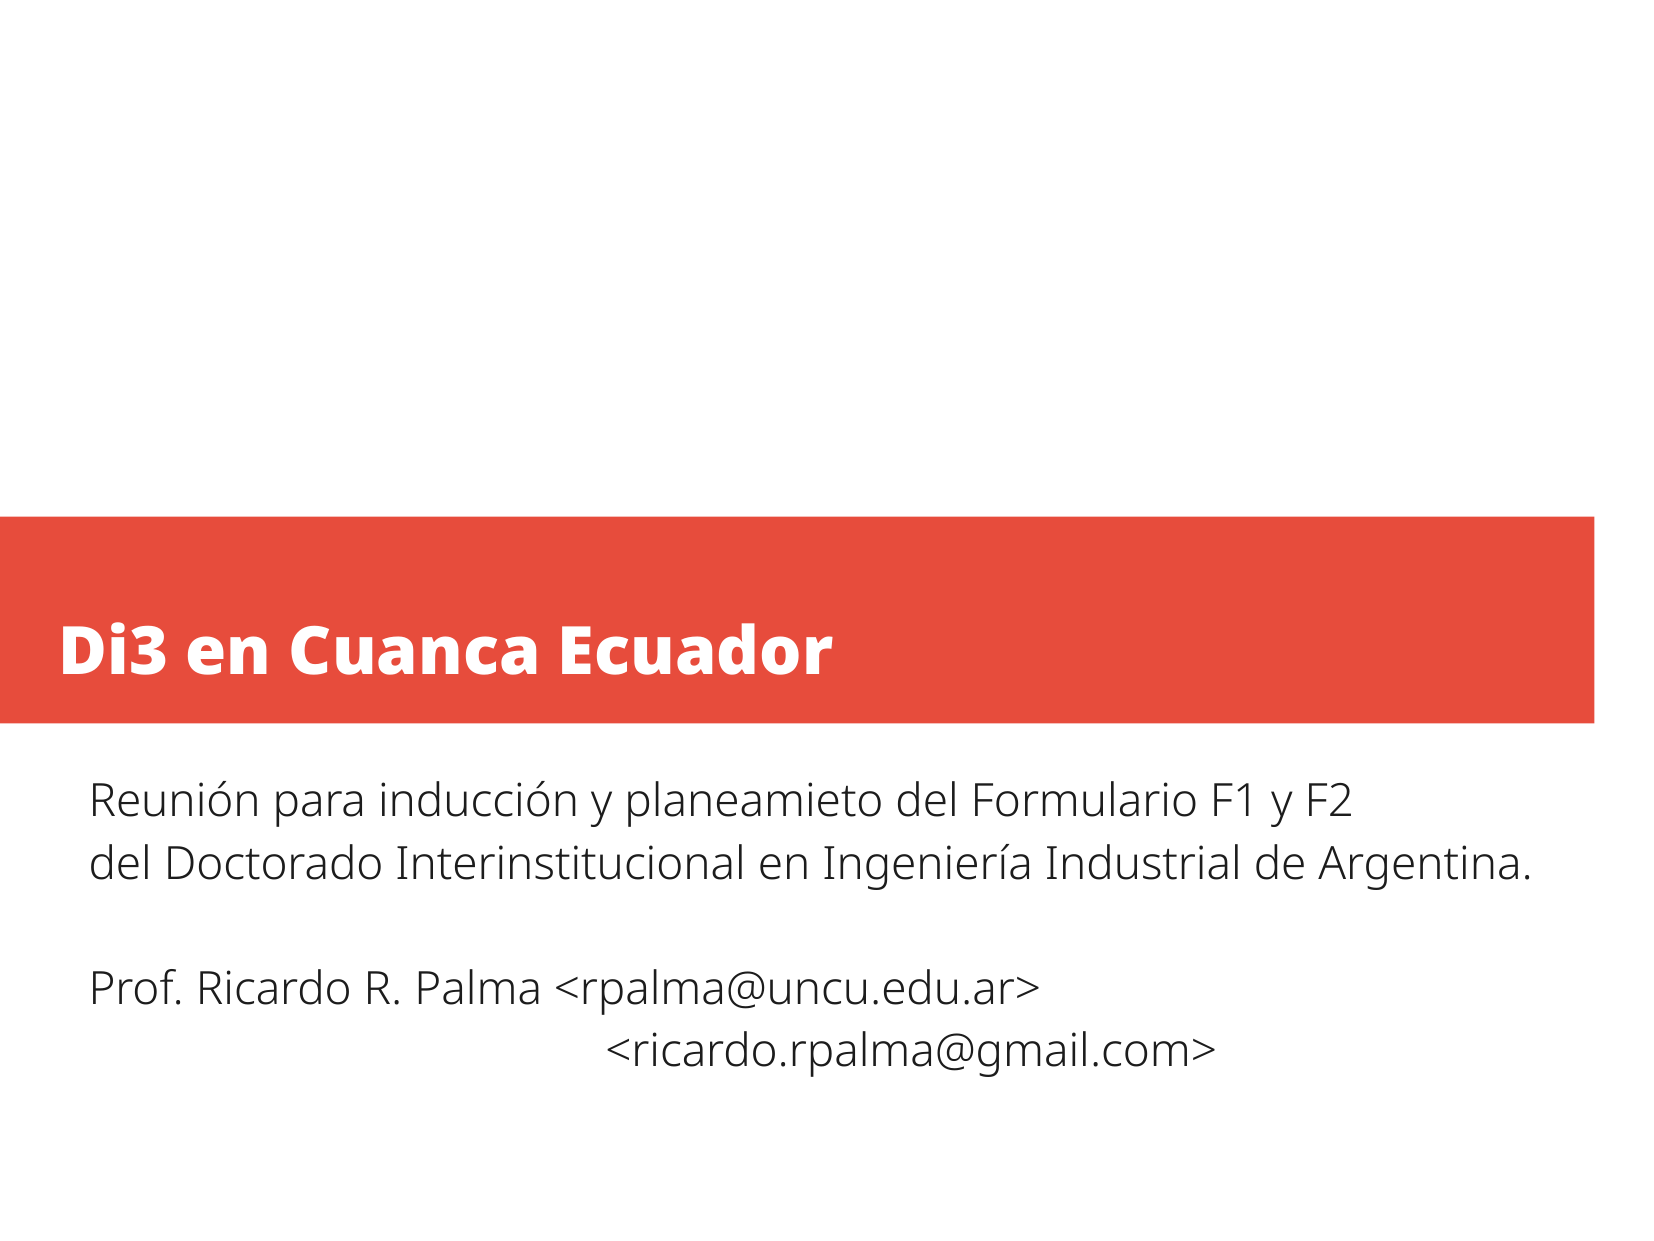

# Di3 en Cuanca Ecuador
Reunión para inducción y planeamieto del Formulario F1 y F2
del Doctorado Interinstitucional en Ingeniería Industrial de Argentina.
Prof. Ricardo R. Palma <rpalma@uncu.edu.ar>
							<ricardo.rpalma@gmail.com>